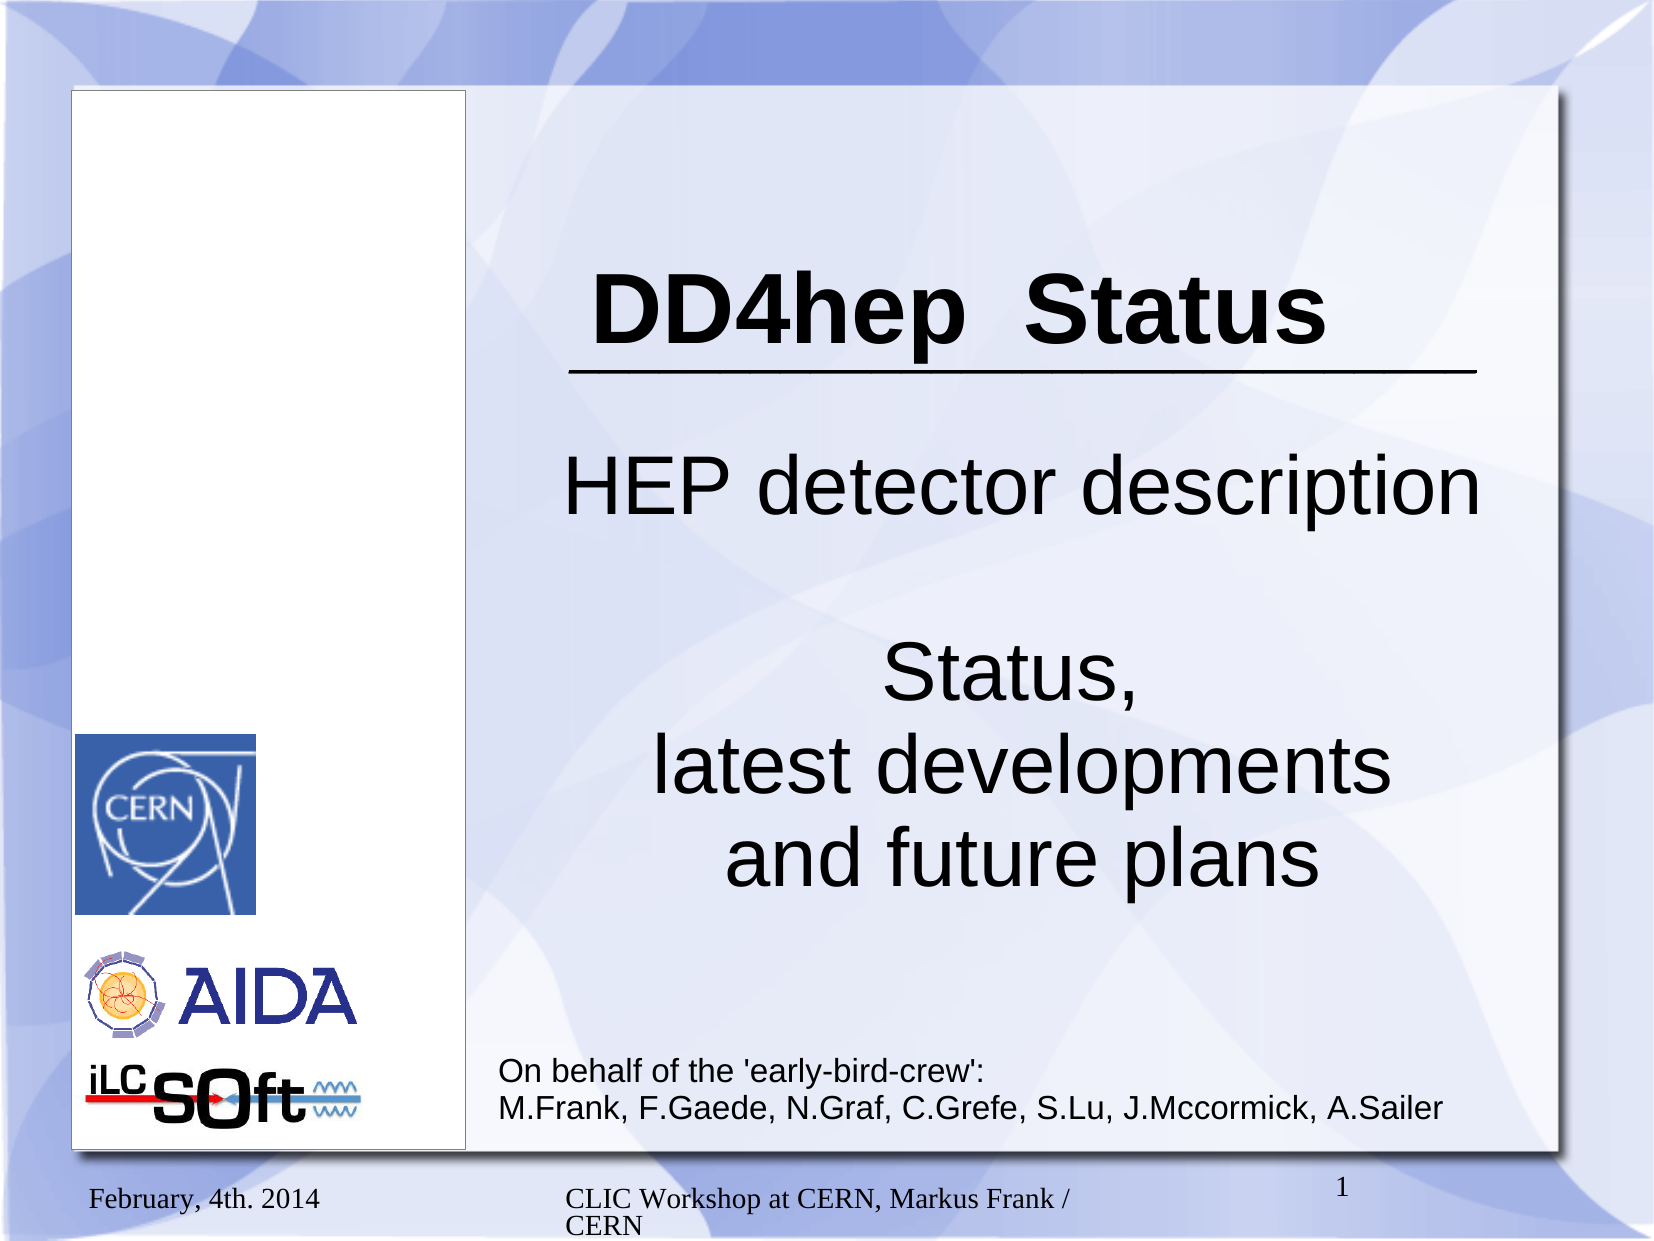

# DD4hep Status
______________________________
HEP detector description
Status,
latest developments
and future plans
On behalf of the 'early-bird-crew':
M.Frank, F.Gaede, N.Graf, C.Grefe, S.Lu, J.Mccormick, A.Sailer
1
February, 4th. 2014
CLIC Workshop at CERN, Markus Frank / CERN